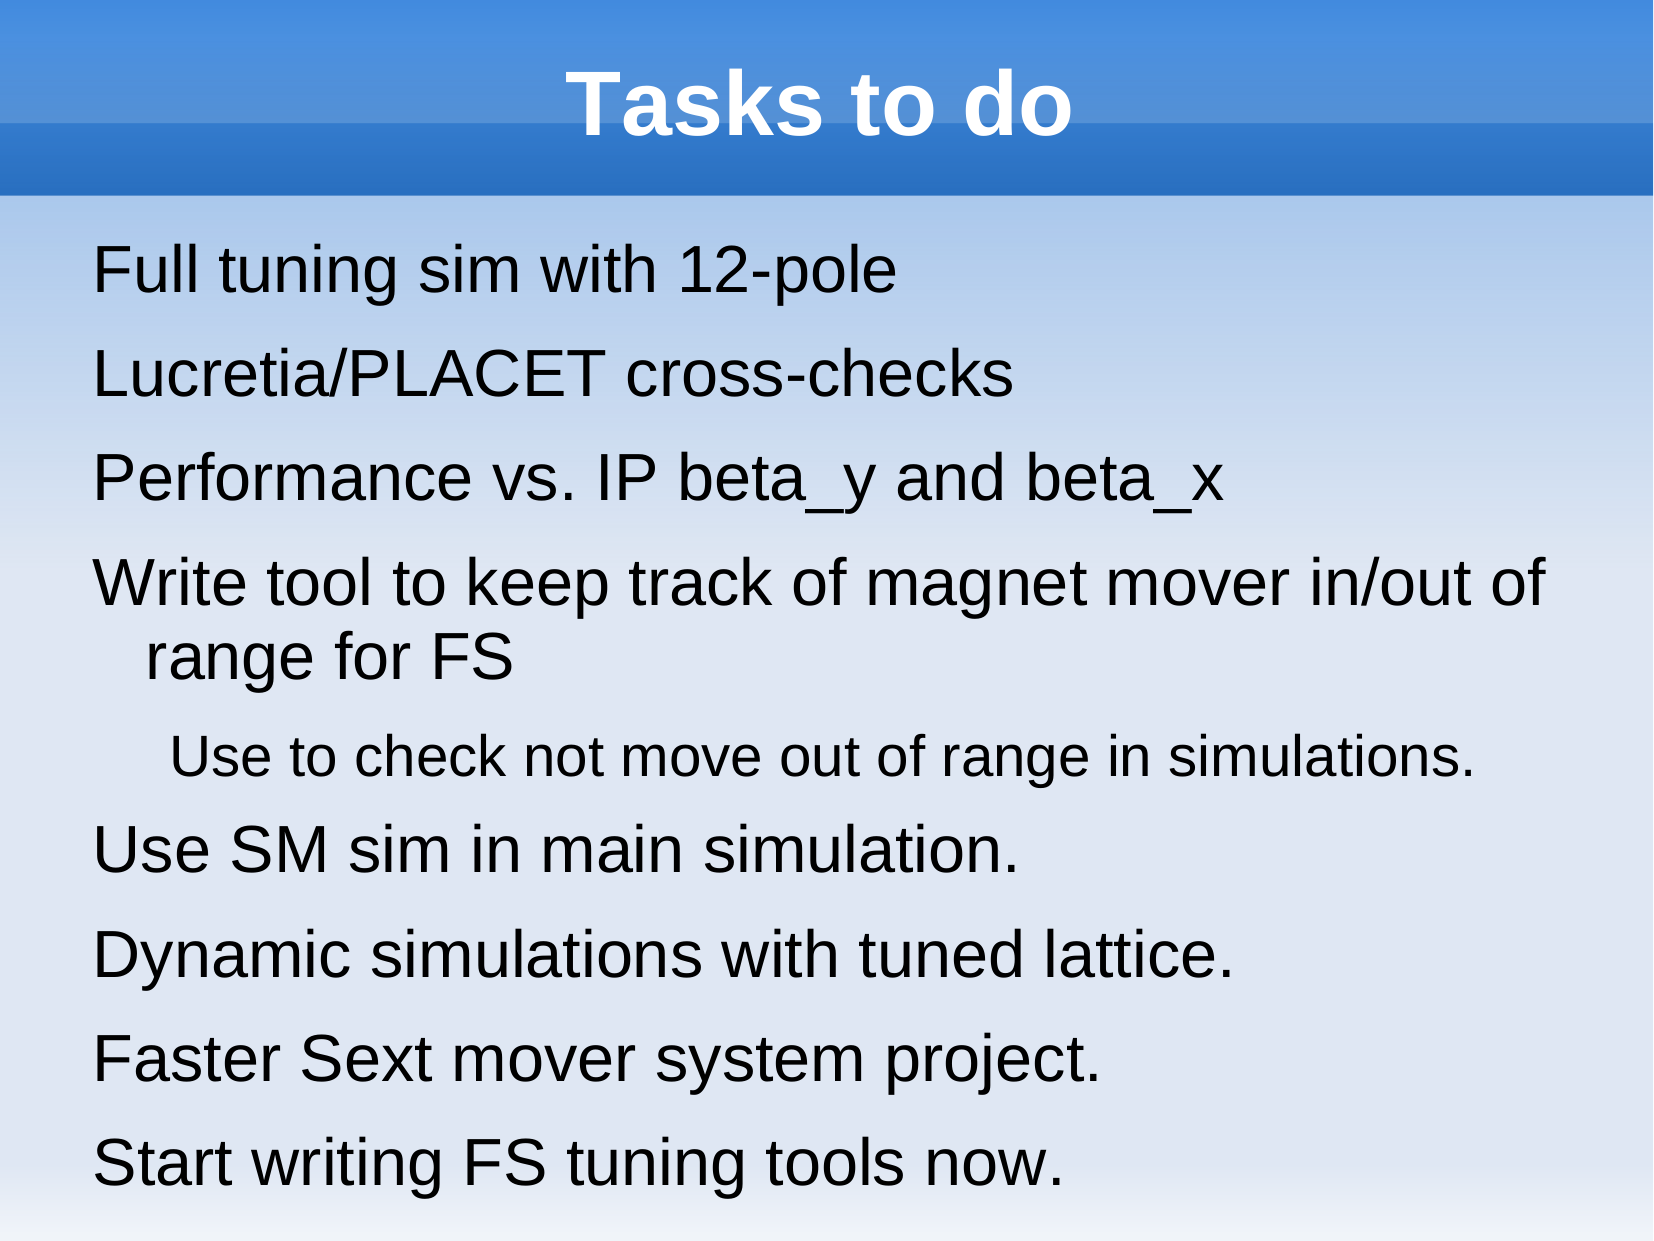

# Tasks to do
Full tuning sim with 12-pole
Lucretia/PLACET cross-checks
Performance vs. IP beta_y and beta_x
Write tool to keep track of magnet mover in/out of range for FS
Use to check not move out of range in simulations.
Use SM sim in main simulation.
Dynamic simulations with tuned lattice.
Faster Sext mover system project.
Start writing FS tuning tools now.